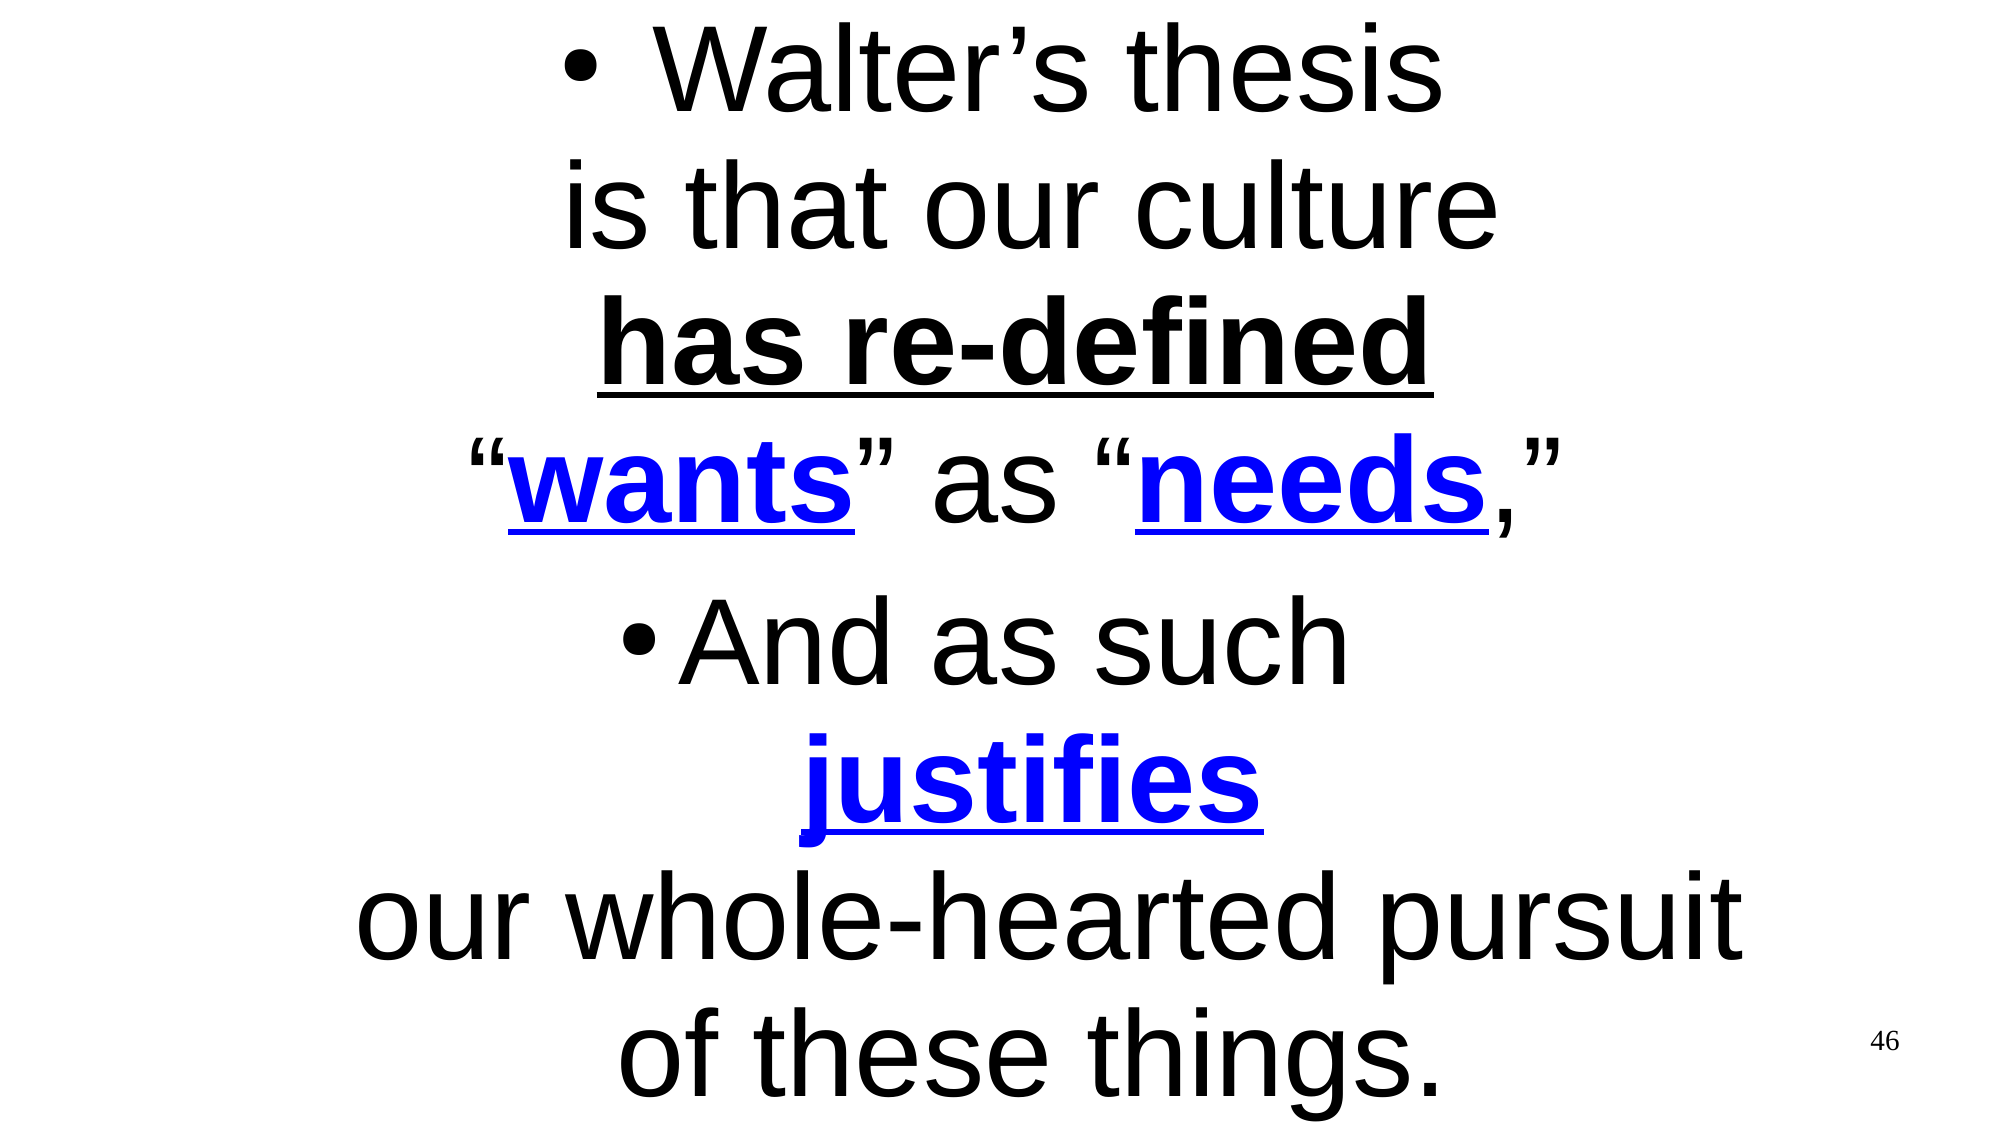

# Walter’s thesis is that our culture has re-defined “wants” as “needs,”
And as such
justifies
 our whole-hearted pursuit
 of these things.
46